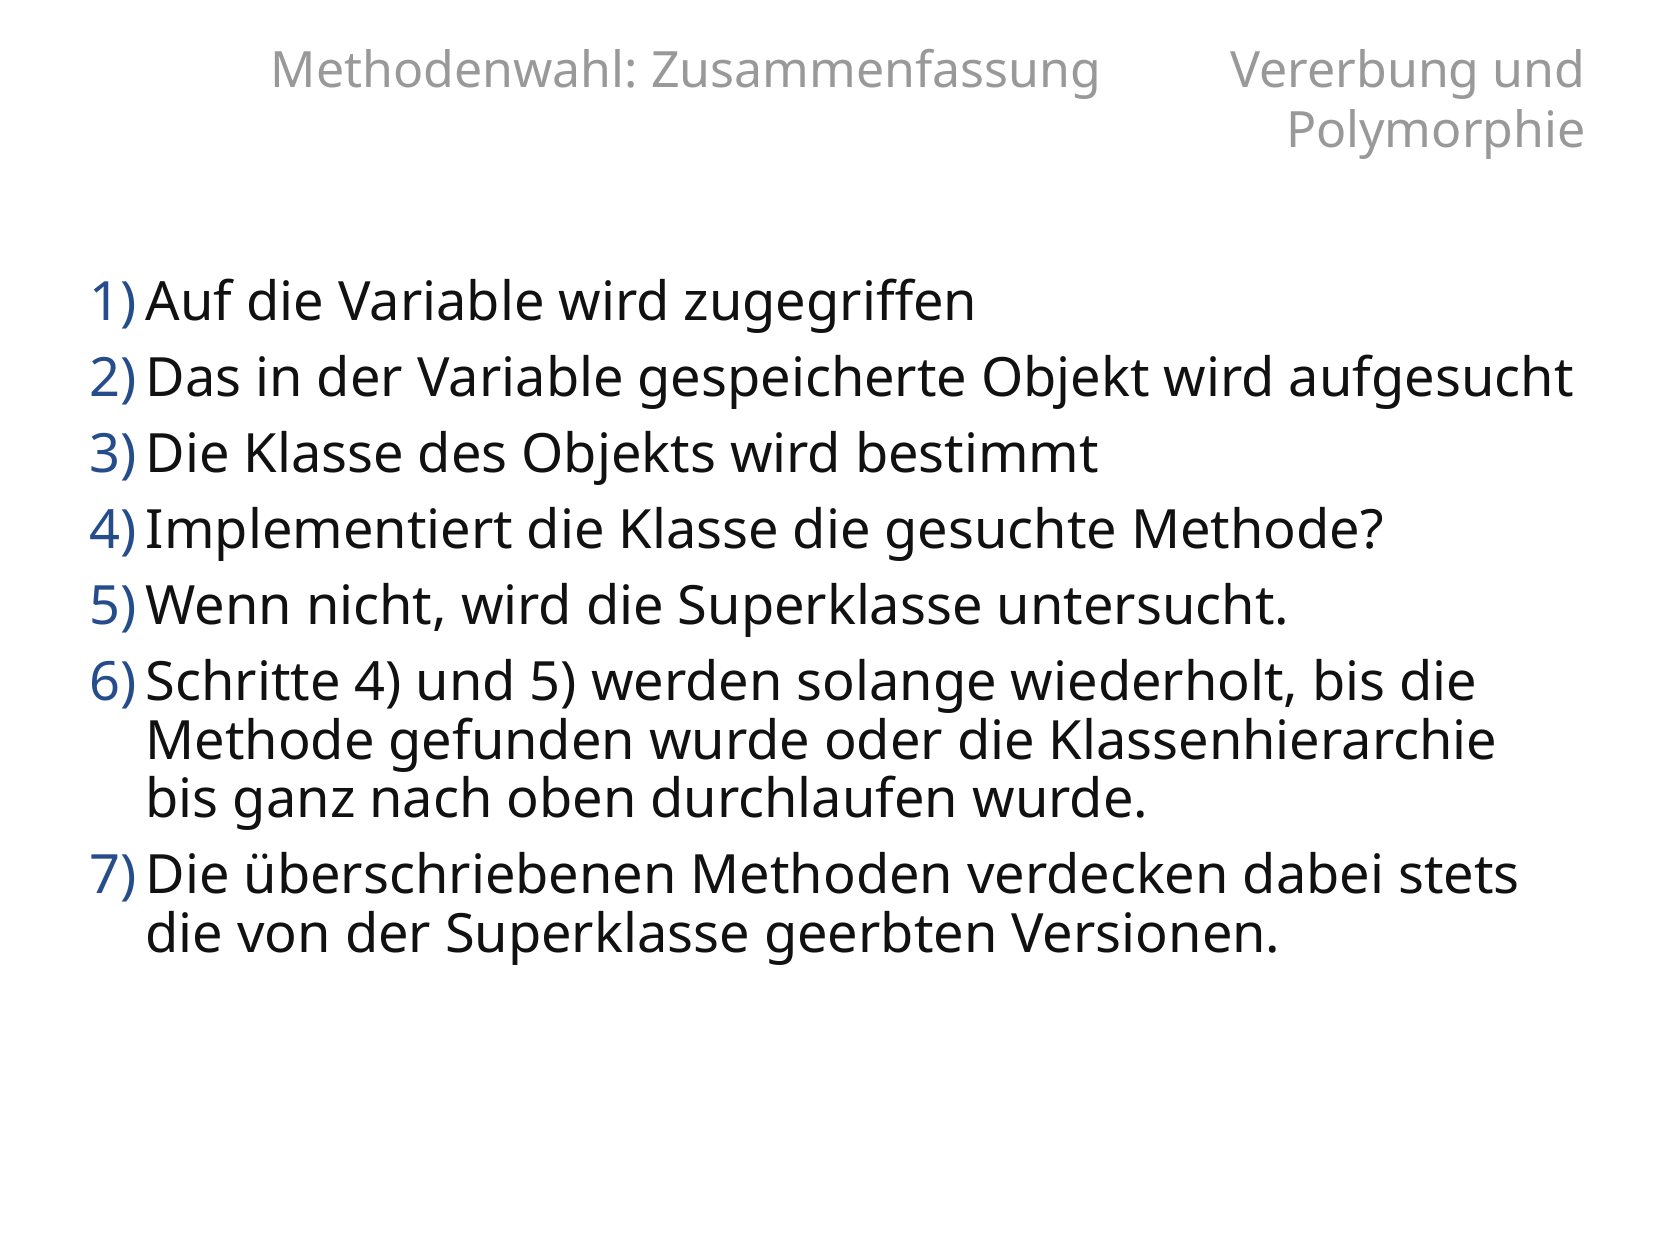

Methodenwahl: Zusammenfassung		Vererbung und Polymorphie
Auf die Variable wird zugegriffen
Das in der Variable gespeicherte Objekt wird aufgesucht
Die Klasse des Objekts wird bestimmt
Implementiert die Klasse die gesuchte Methode?
Wenn nicht, wird die Superklasse untersucht.
Schritte 4) und 5) werden solange wiederholt, bis die Methode gefunden wurde oder die Klassenhierarchie bis ganz nach oben durchlaufen wurde.
Die überschriebenen Methoden verdecken dabei stets die von der Superklasse geerbten Versionen.